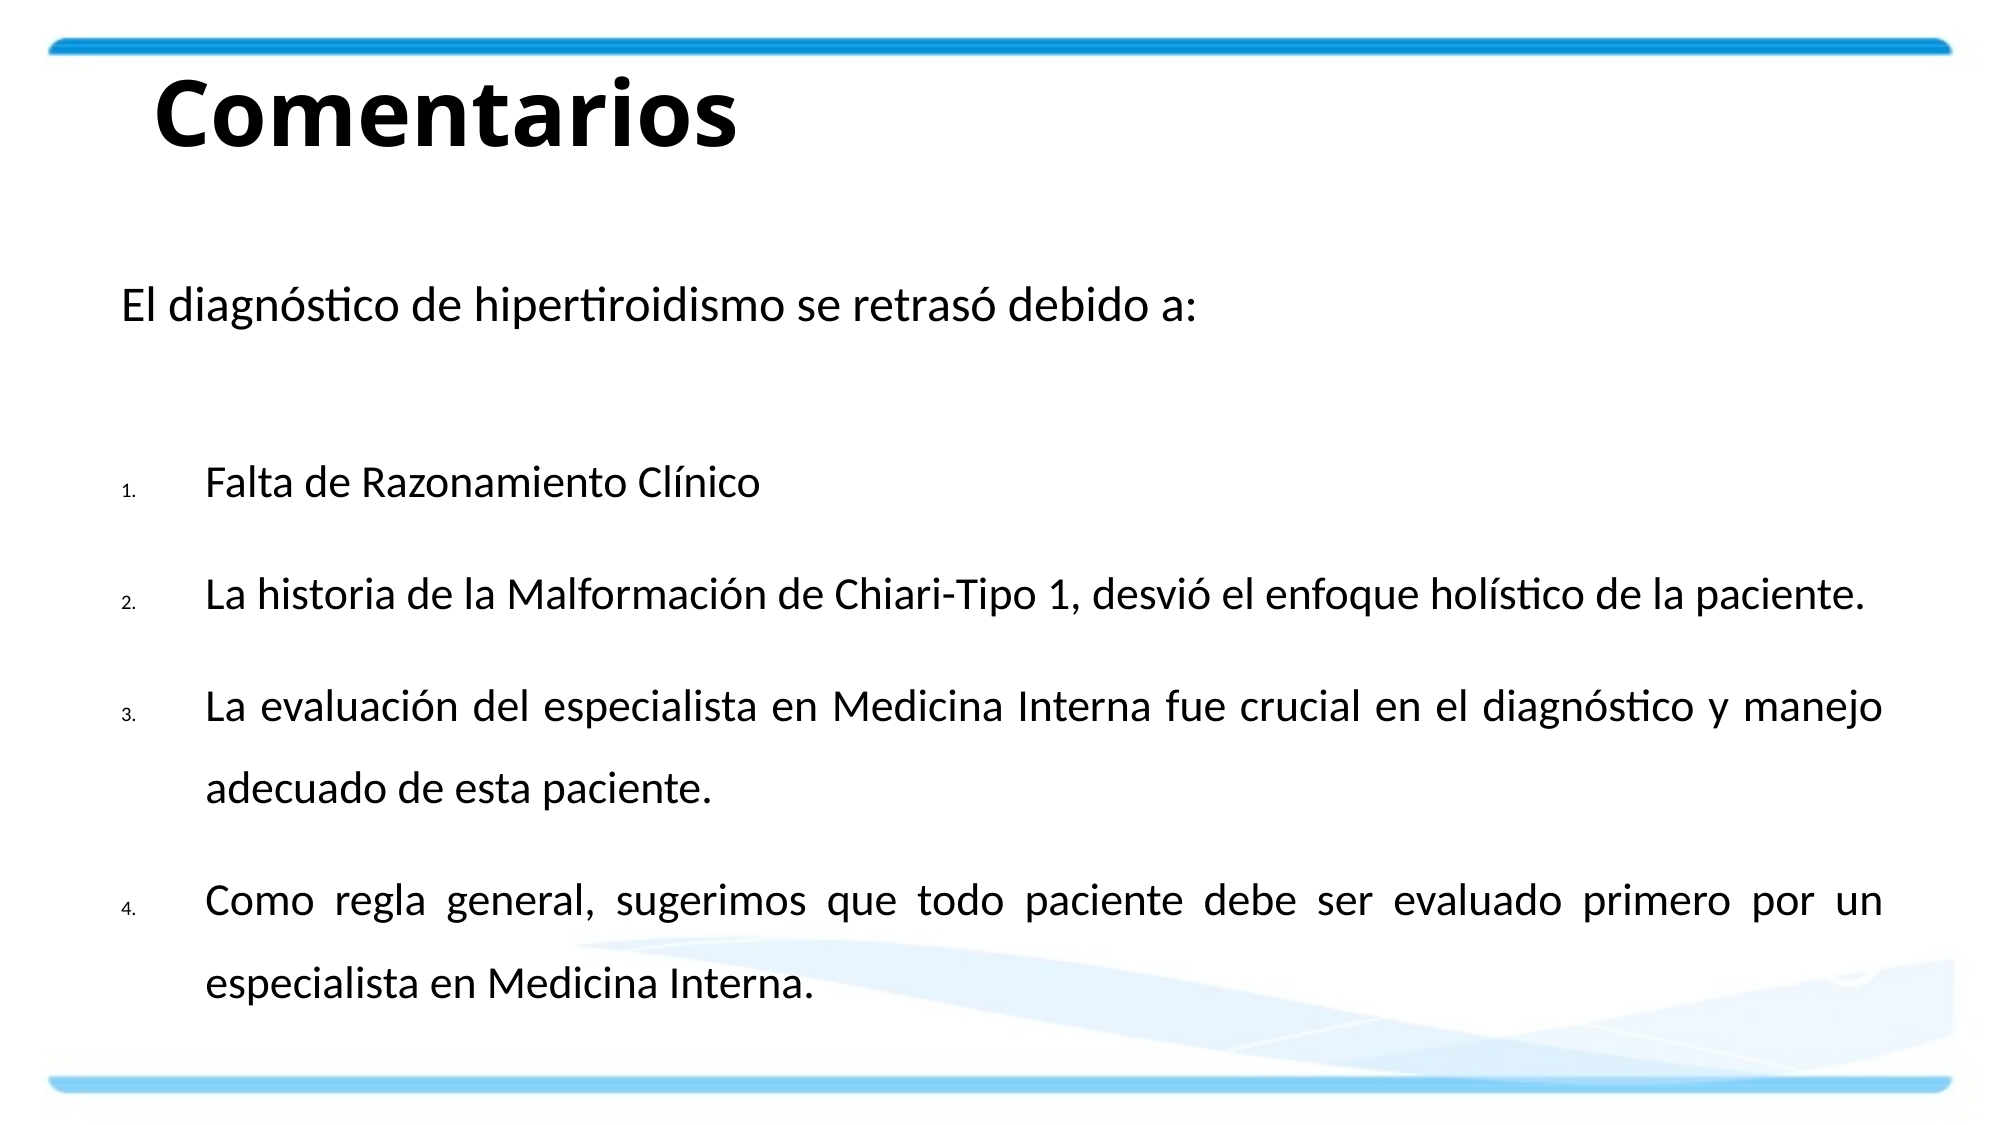

# Comentarios
El diagnóstico de hipertiroidismo se retrasó debido a:
Falta de Razonamiento Clínico
La historia de la Malformación de Chiari-Tipo 1, desvió el enfoque holístico de la paciente.
La evaluación del especialista en Medicina Interna fue crucial en el diagnóstico y manejo adecuado de esta paciente.
Como regla general, sugerimos que todo paciente debe ser evaluado primero por un especialista en Medicina Interna.